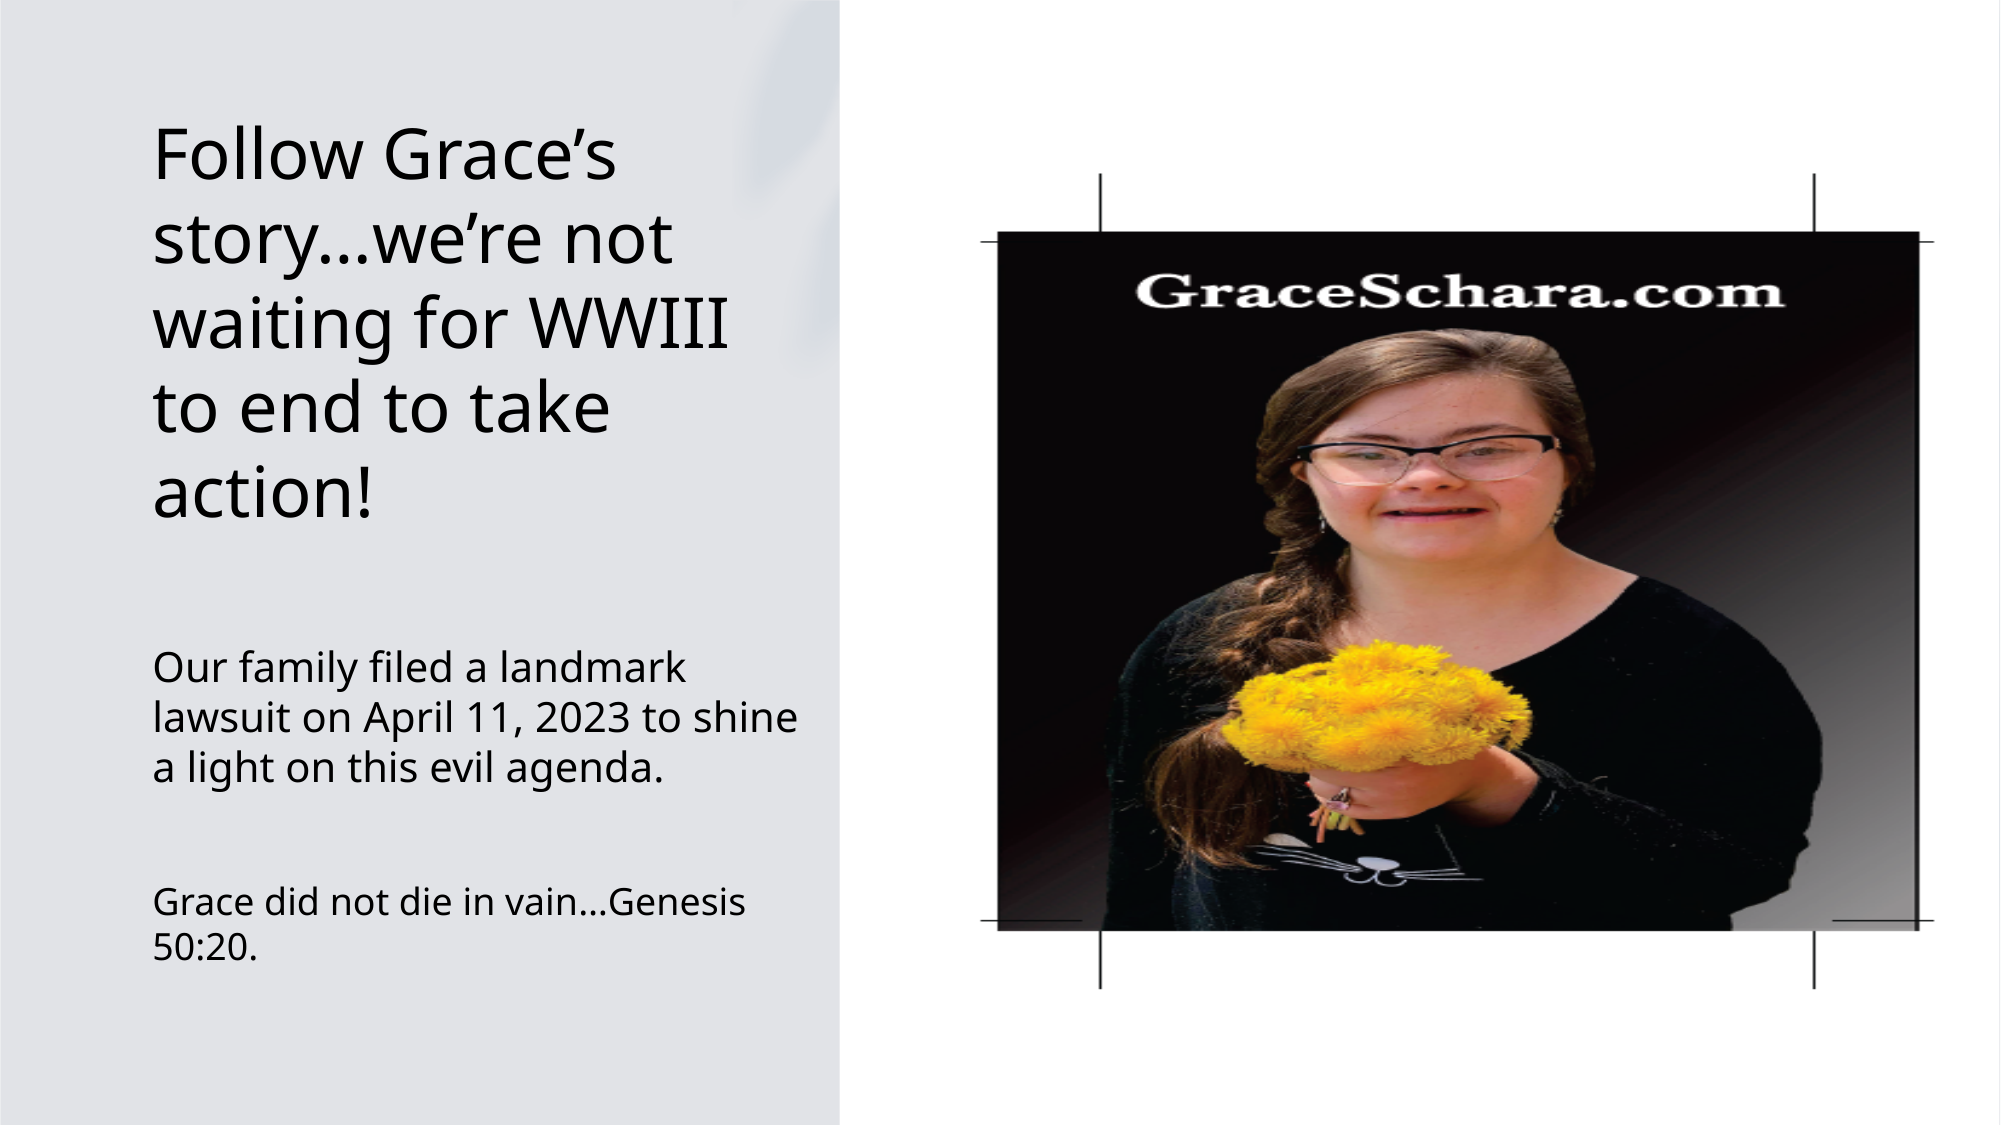

# Follow Grace’s story…we’re not waiting for WWIII to end to take action!
Our family filed a landmark lawsuit on April 11, 2023 to shine a light on this evil agenda.
Grace did not die in vain…Genesis 50:20.